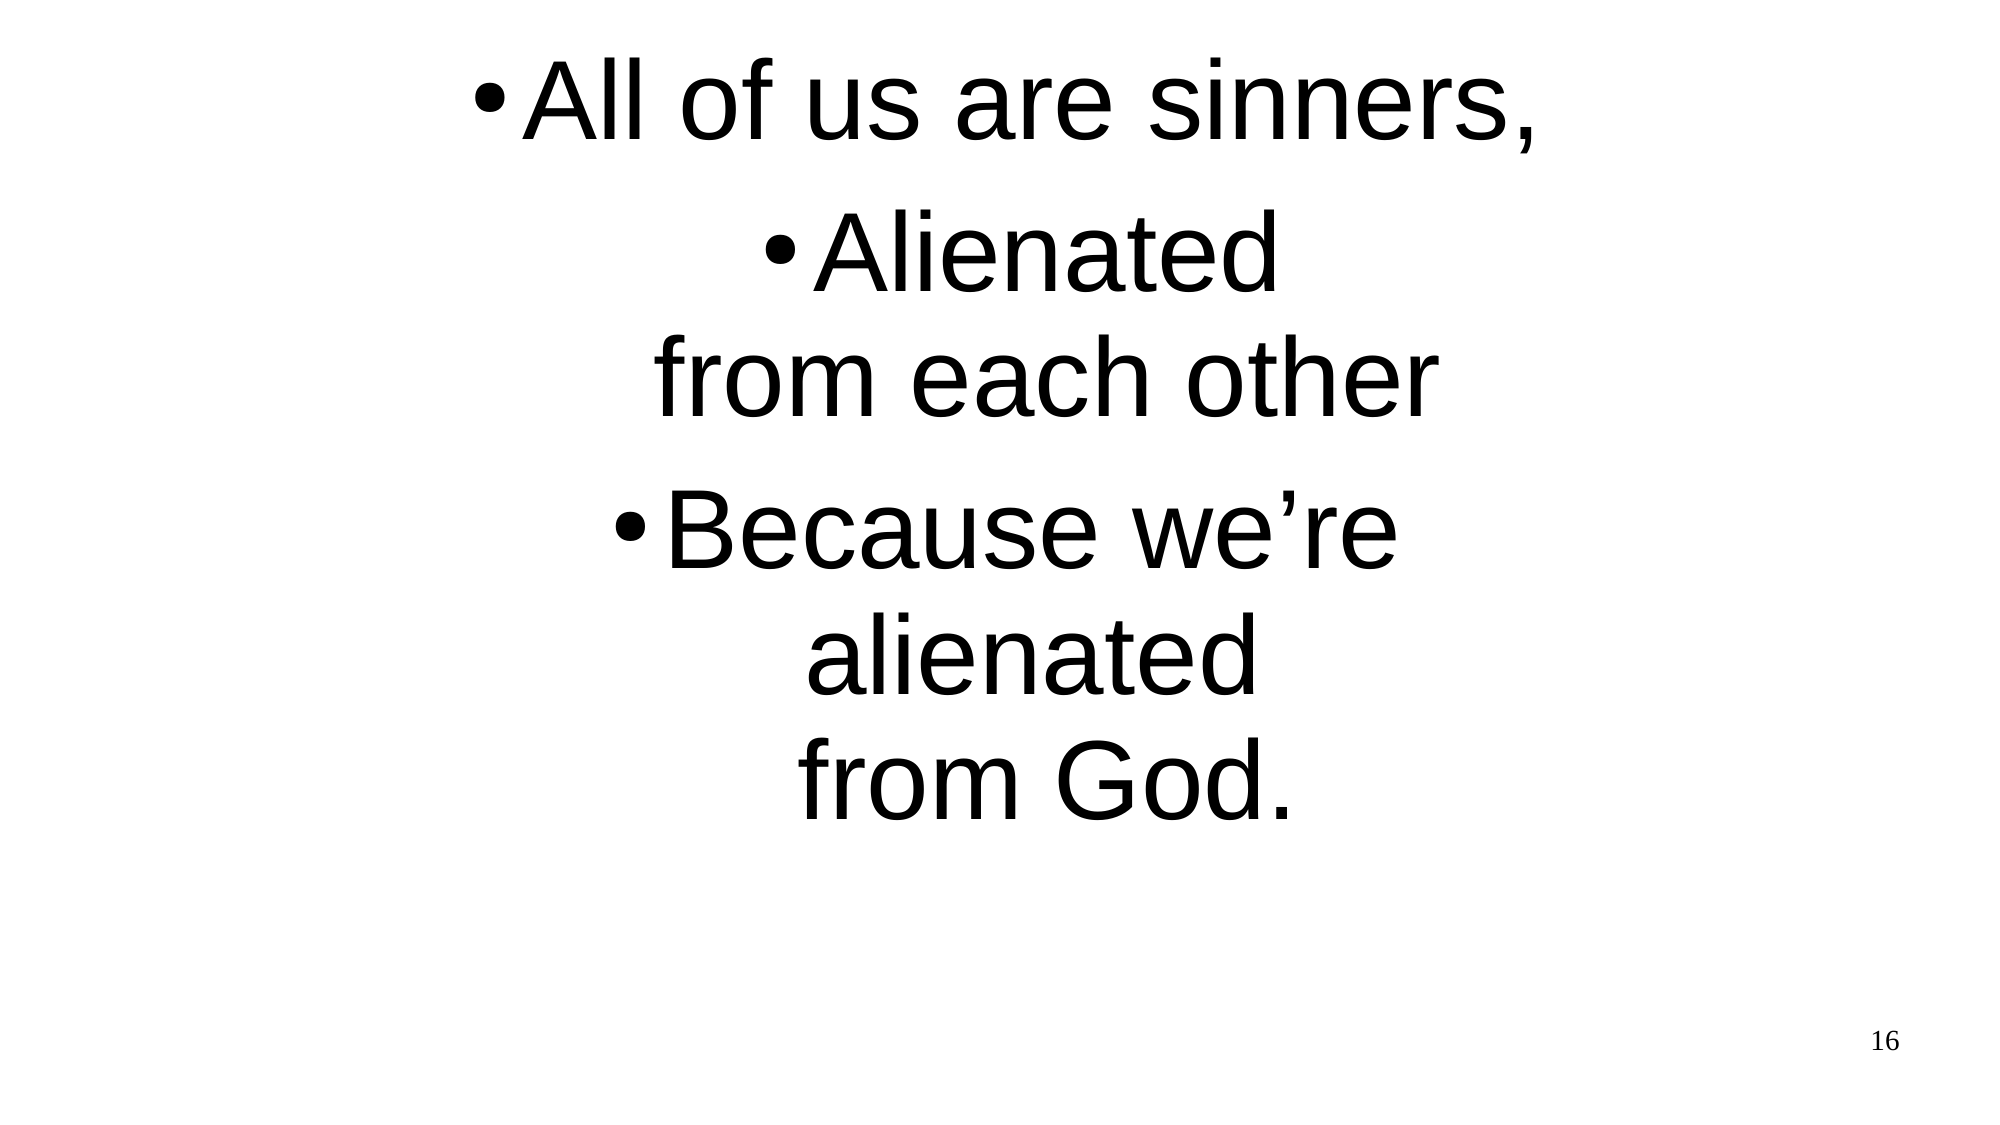

# All of us are sinners,
Alienated
 from each other
Because we’re
alienated
from God.
16